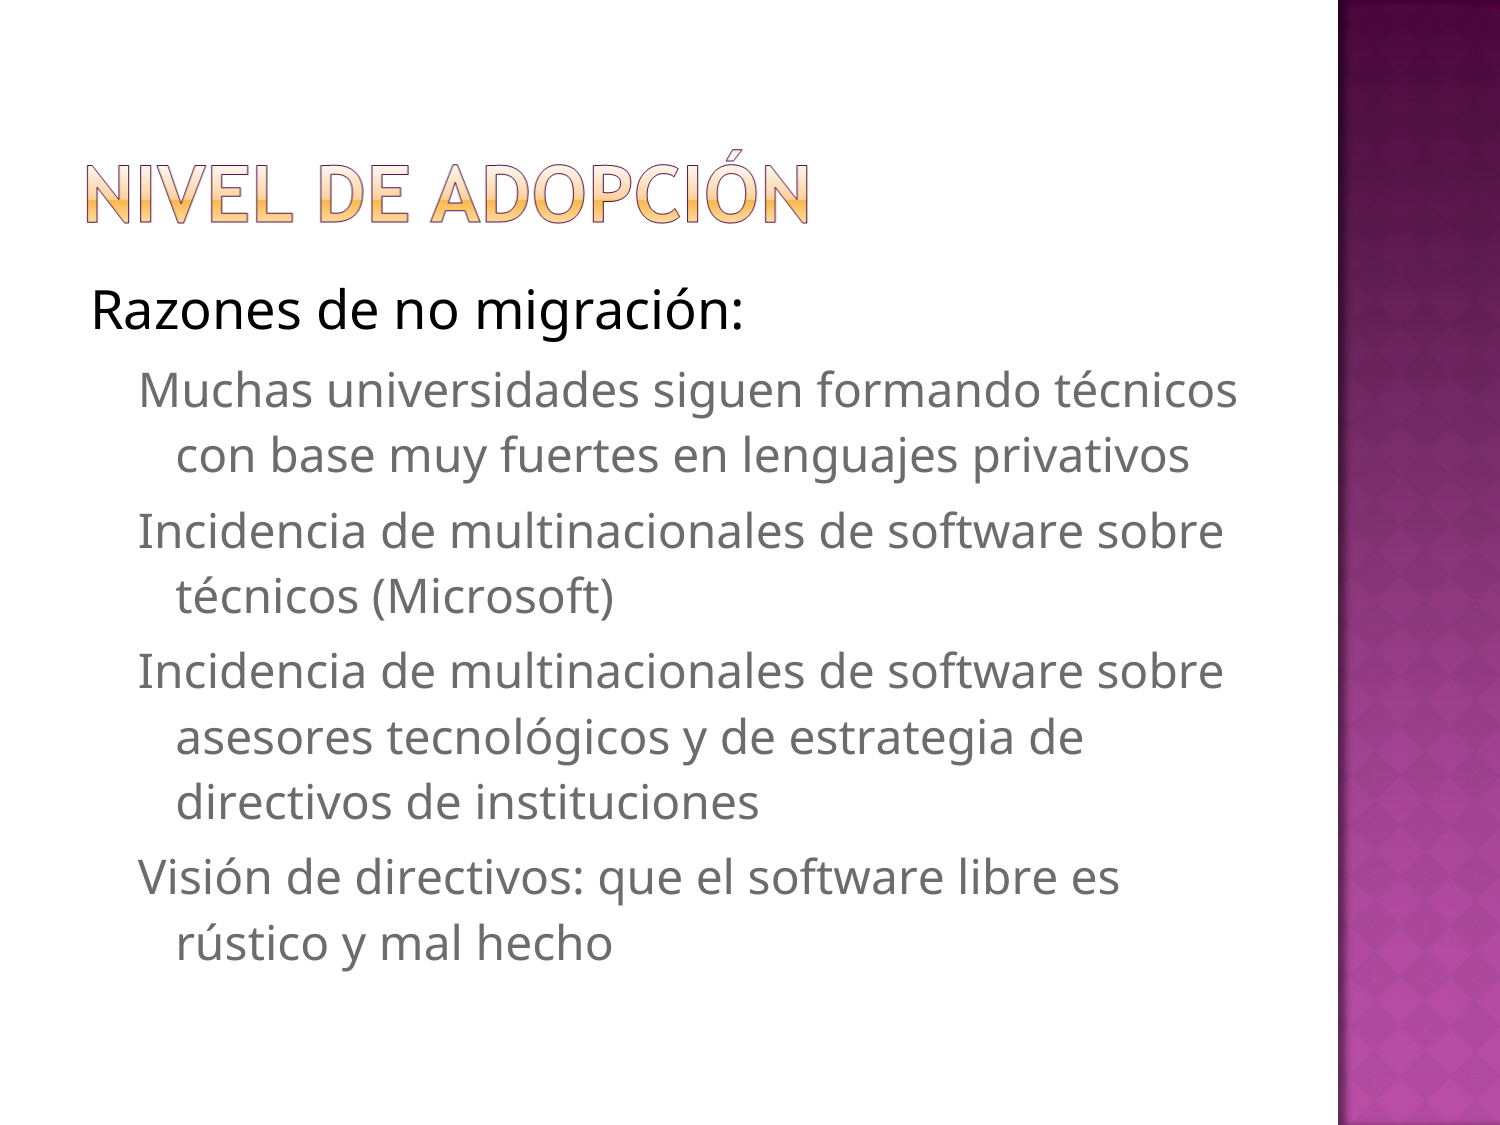

# Razones de no migración:
Muchas universidades siguen formando técnicos con base muy fuertes en lenguajes privativos
Incidencia de multinacionales de software sobre técnicos (Microsoft)
Incidencia de multinacionales de software sobre asesores tecnológicos y de estrategia de directivos de instituciones
Visión de directivos: que el software libre es rústico y mal hecho